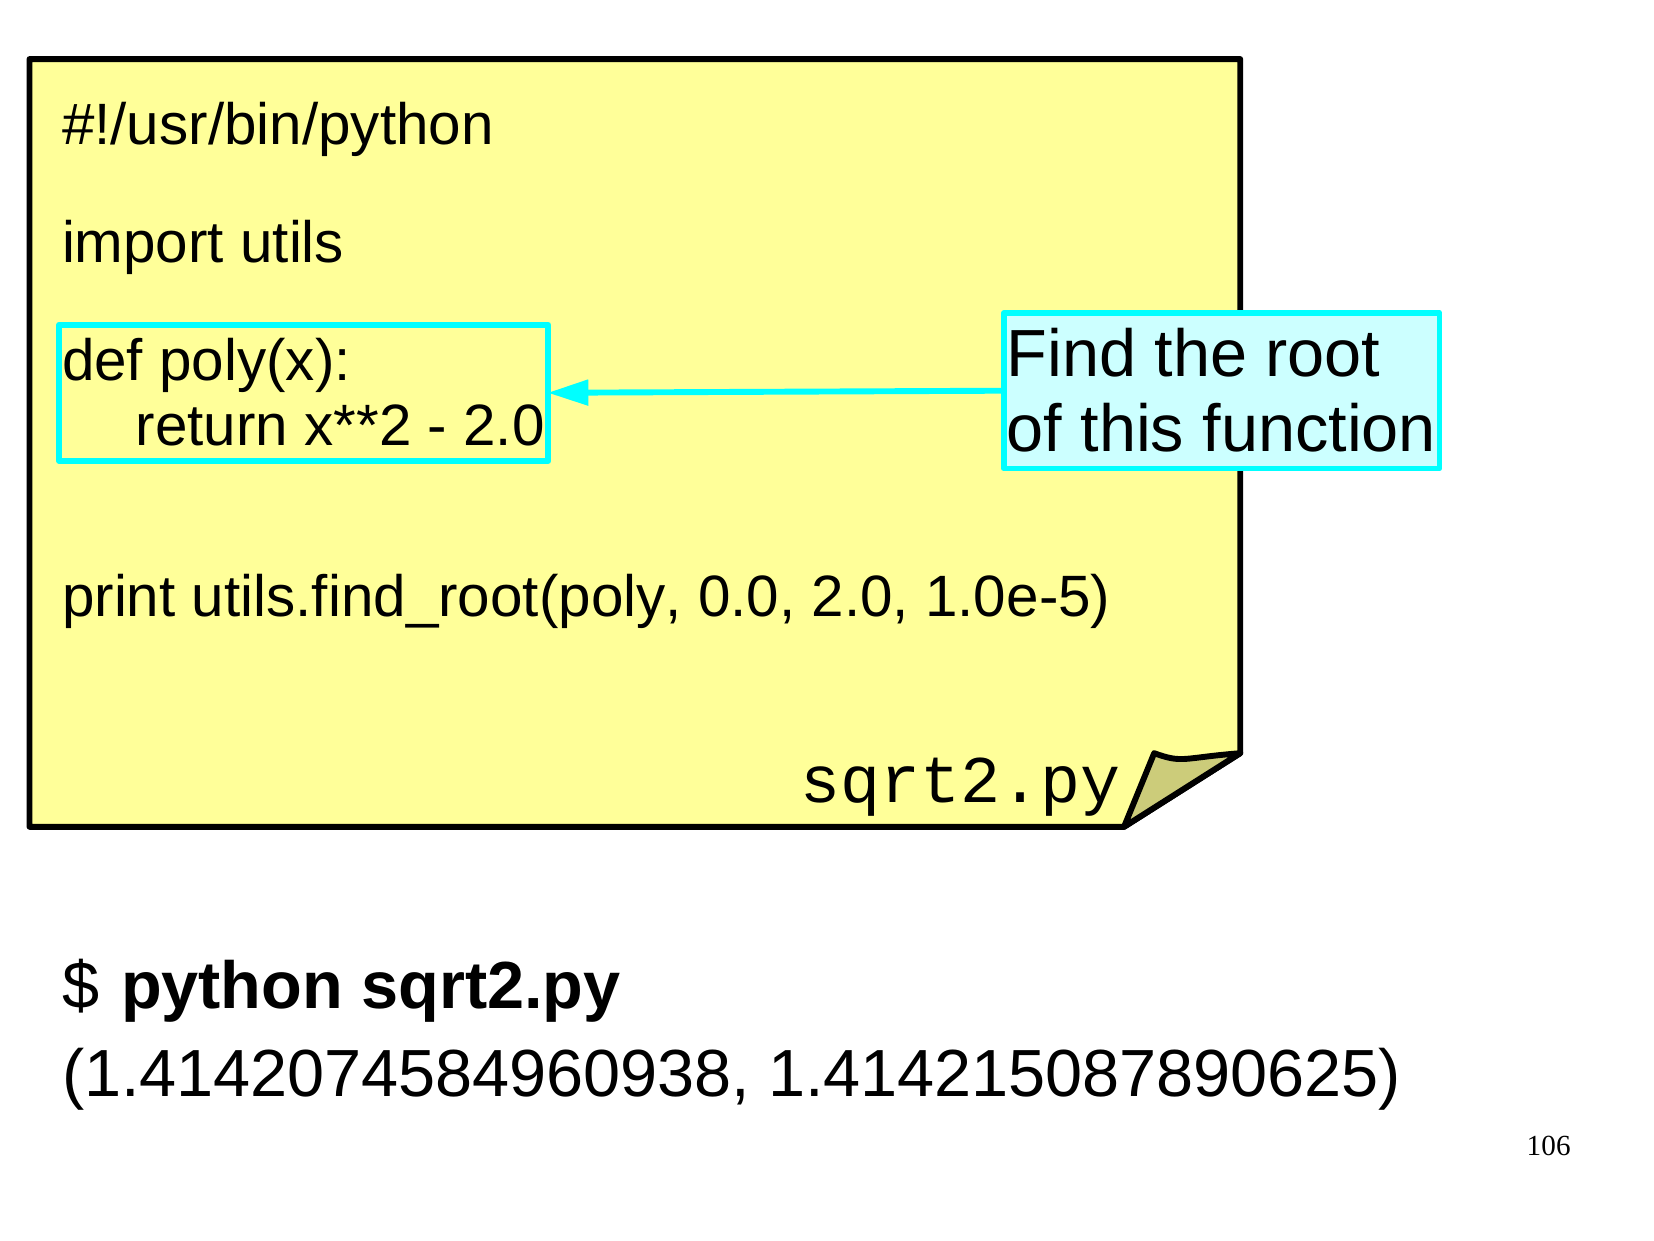

#!/usr/bin/python
import utils
Find the root
of this function
def poly(x):
	return x**2 - 2.0
print utils.find_root(poly, 0.0, 2.0, 1.0e-5)
sqrt2.py
$
python sqrt2.py
(1.4142074584960938, 1.414215087890625)
106